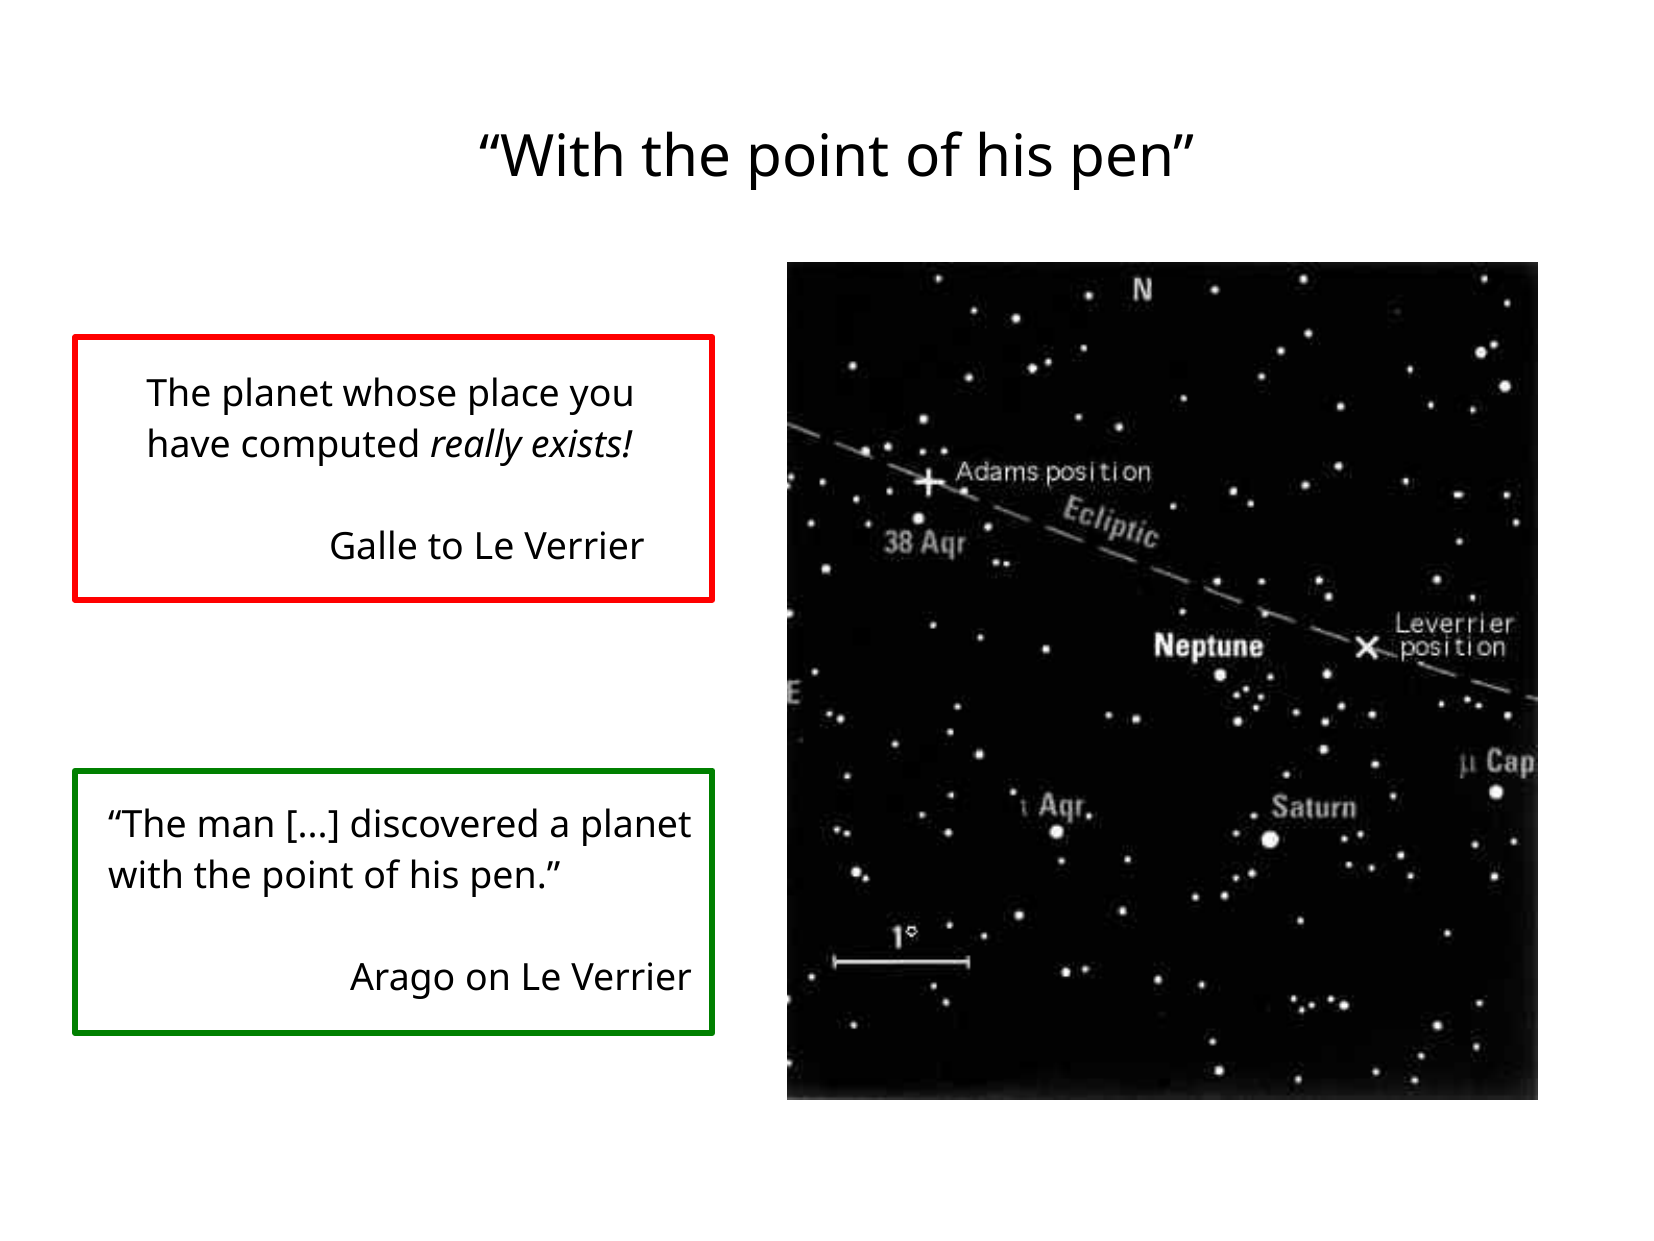

# “With the point of his pen”
The planet whose place you
have computed really exists!
Galle to Le Verrier
“The man [...] discovered a planet
with the point of his pen.”
Arago on Le Verrier